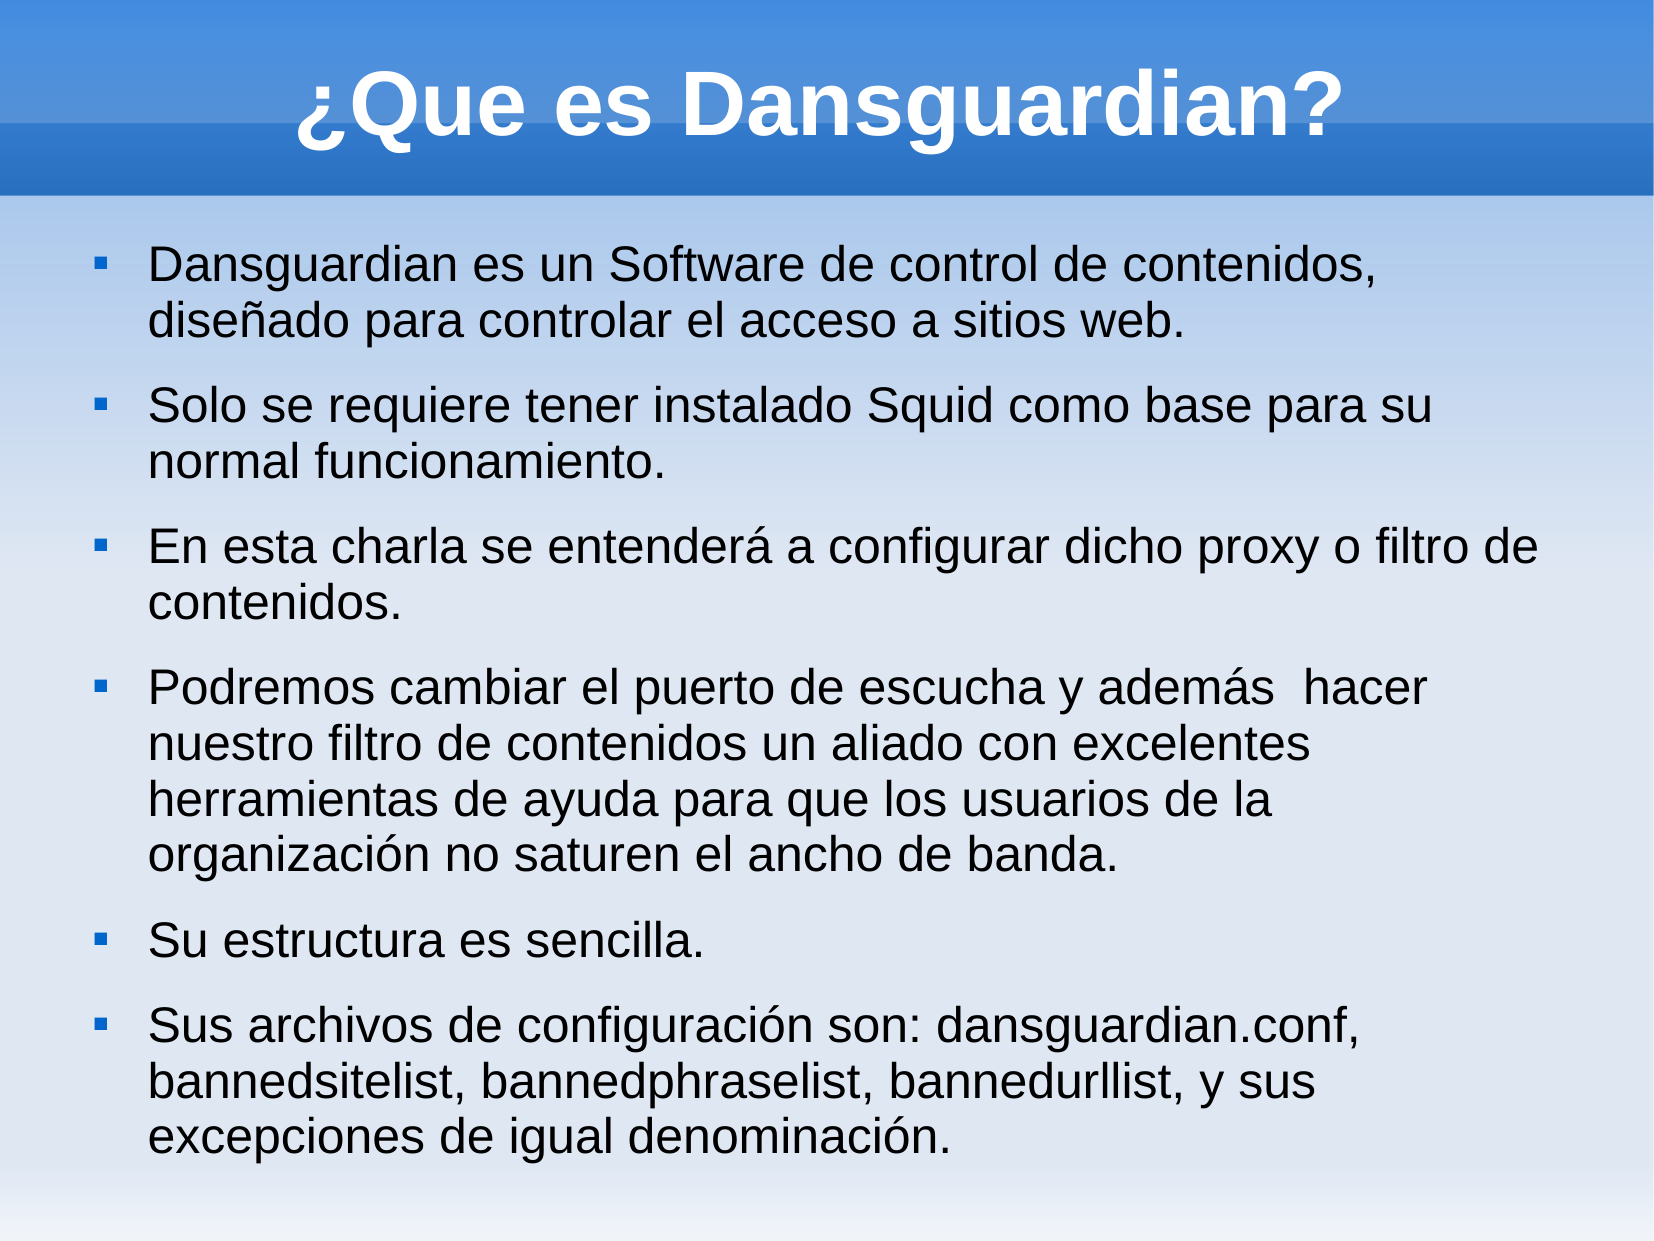

# ¿Que es Dansguardian?
Dansguardian es un Software de control de contenidos, diseñado para controlar el acceso a sitios web.
Solo se requiere tener instalado Squid como base para su normal funcionamiento.
En esta charla se entenderá a configurar dicho proxy o filtro de contenidos.
Podremos cambiar el puerto de escucha y además hacer nuestro filtro de contenidos un aliado con excelentes herramientas de ayuda para que los usuarios de la organización no saturen el ancho de banda.
Su estructura es sencilla.
Sus archivos de configuración son: dansguardian.conf, bannedsitelist, bannedphraselist, bannedurllist, y sus excepciones de igual denominación.